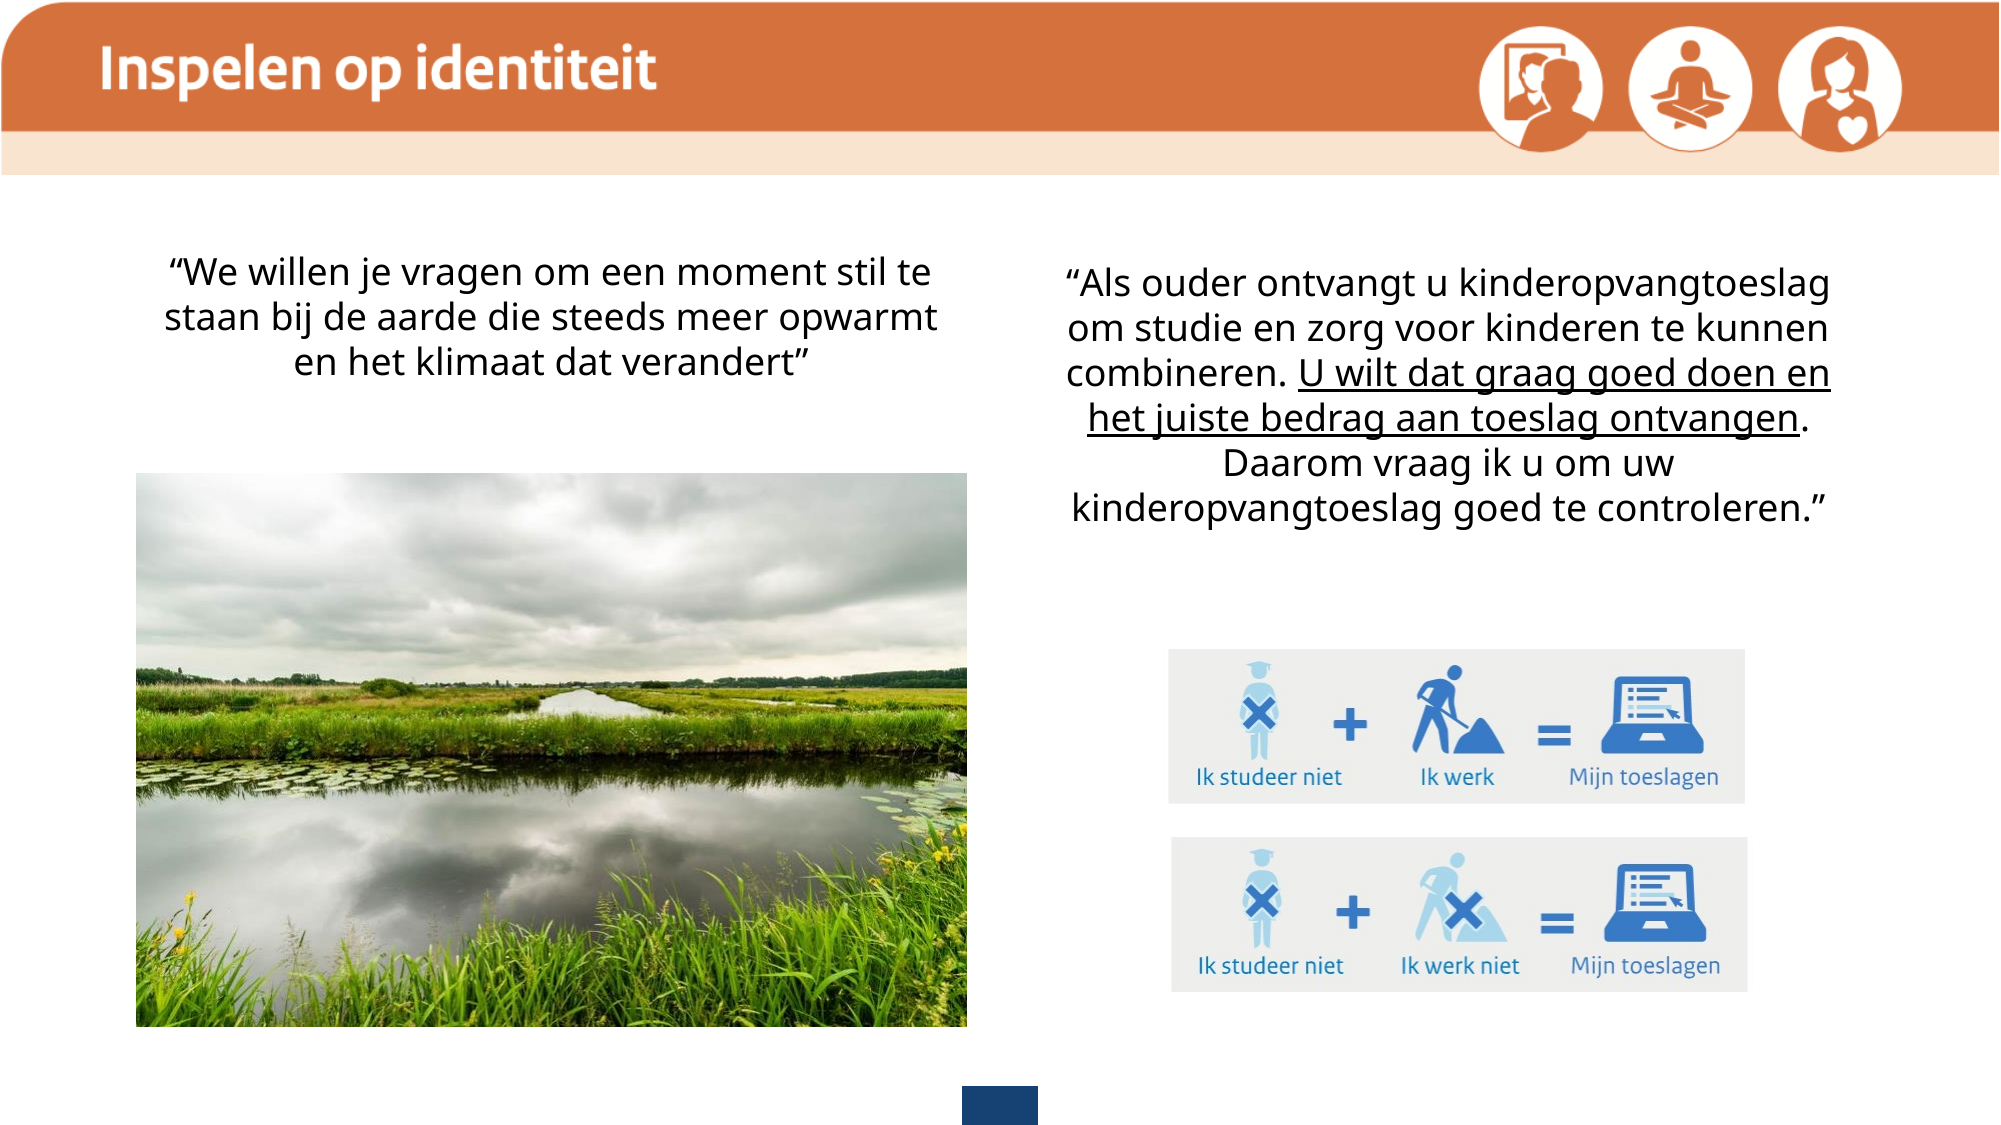

“We willen je vragen om een moment stil te staan bij de aarde die steeds meer opwarmt en het klimaat dat verandert”
“Als ouder ontvangt u kinderopvangtoeslag om studie en zorg voor kinderen te kunnen combineren. U wilt dat graag goed doen en het juiste bedrag aan toeslag ontvangen. Daarom vraag ik u om uw kinderopvangtoeslag goed te controleren.”